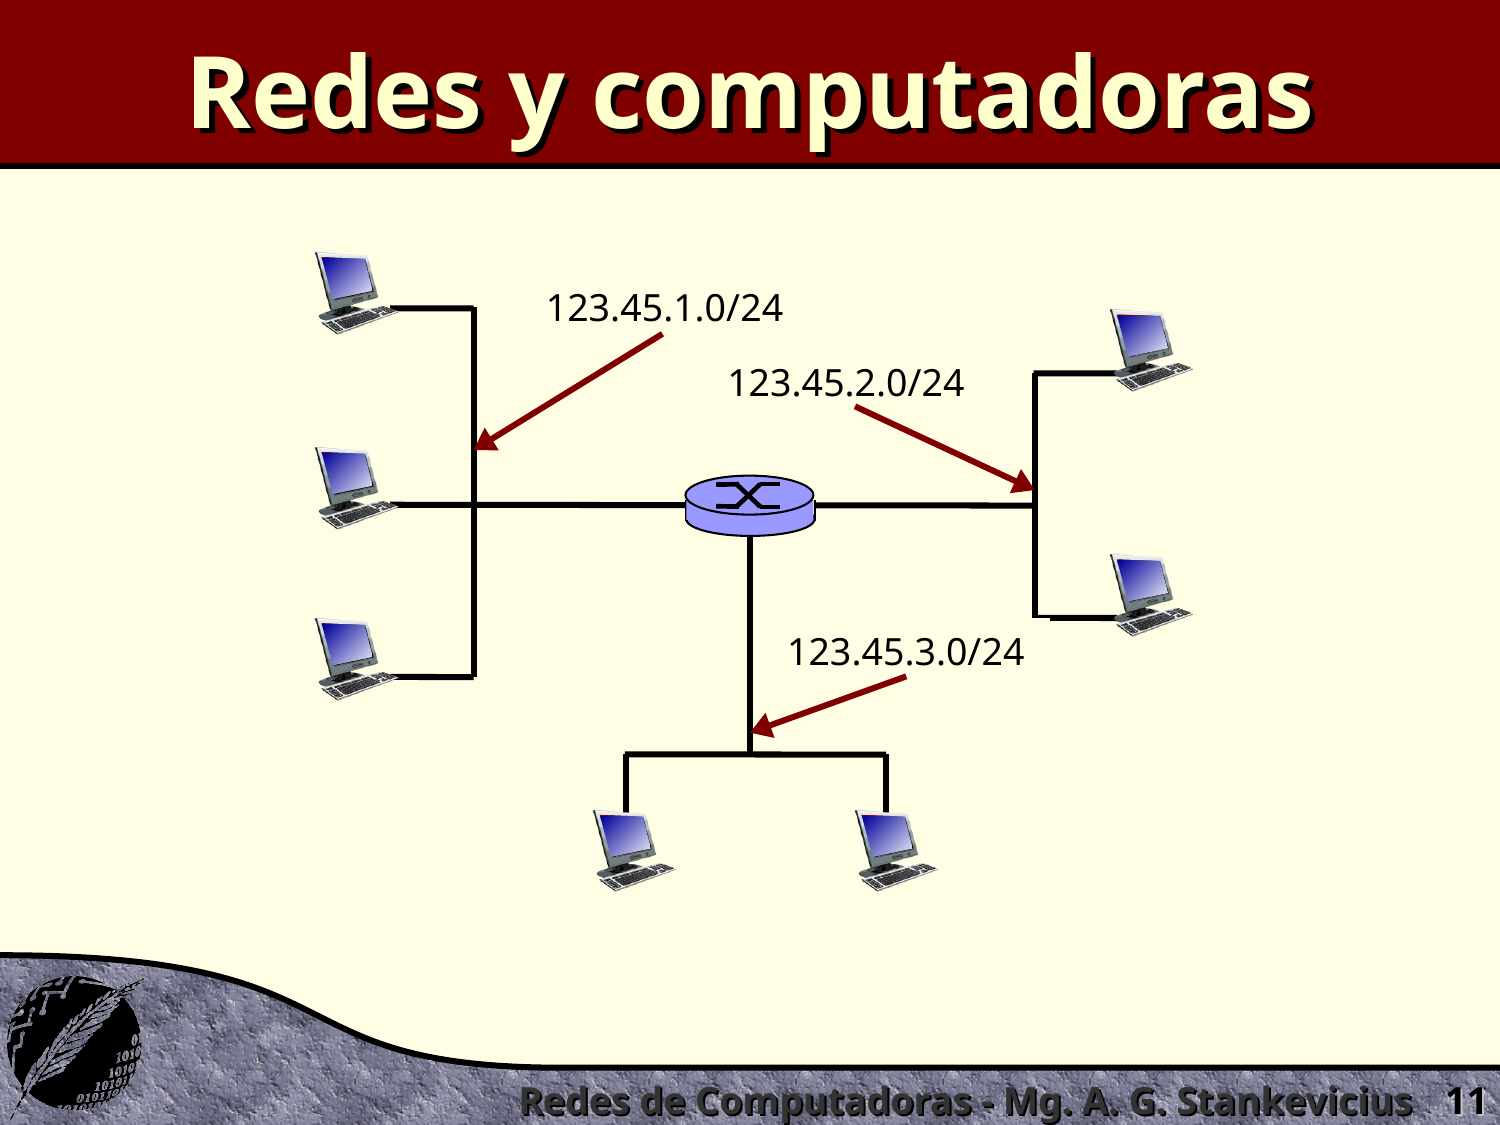

# Redes y computadoras
123.45.1.0/24
123.45.2.0/24
123.45.3.0/24
11